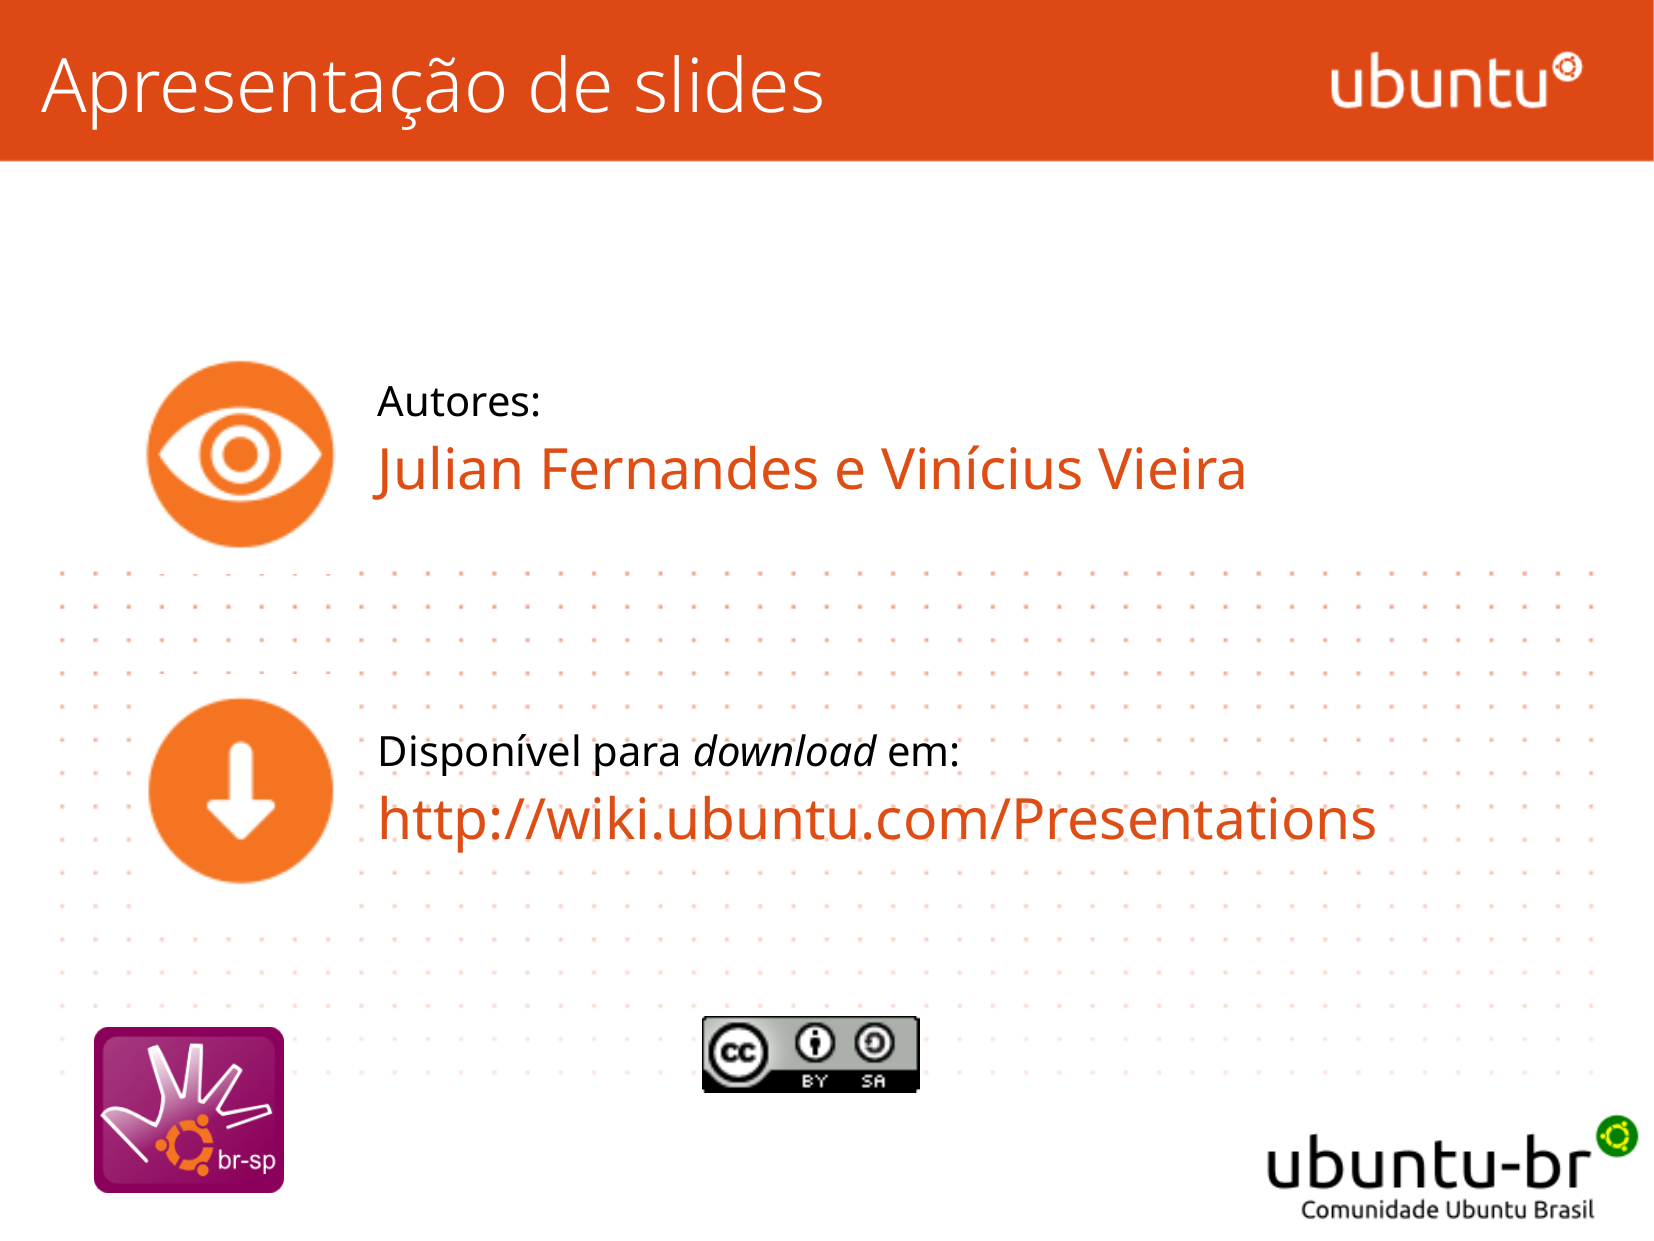

# Apresentação de slides
Autores:
Julian Fernandes e Vinícius Vieira
Disponível para download em:
http://wiki.ubuntu.com/Presentations